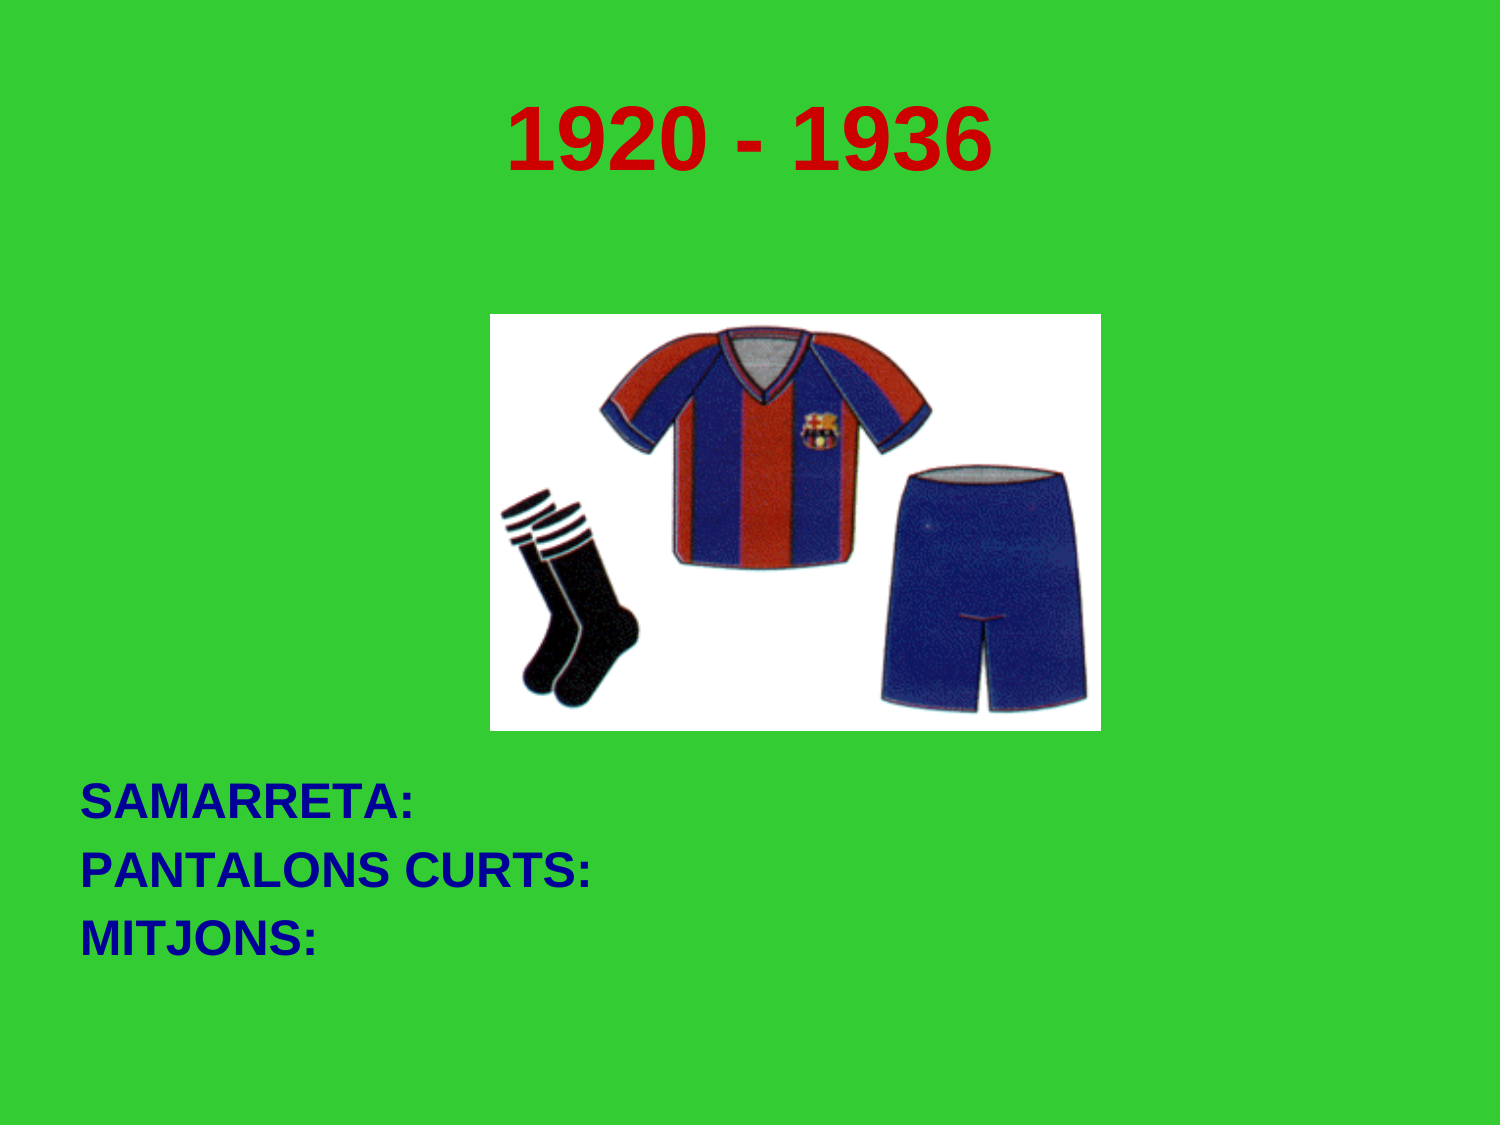

# 1920 - 1936
SAMARRETA:
PANTALONS CURTS:
MITJONS: